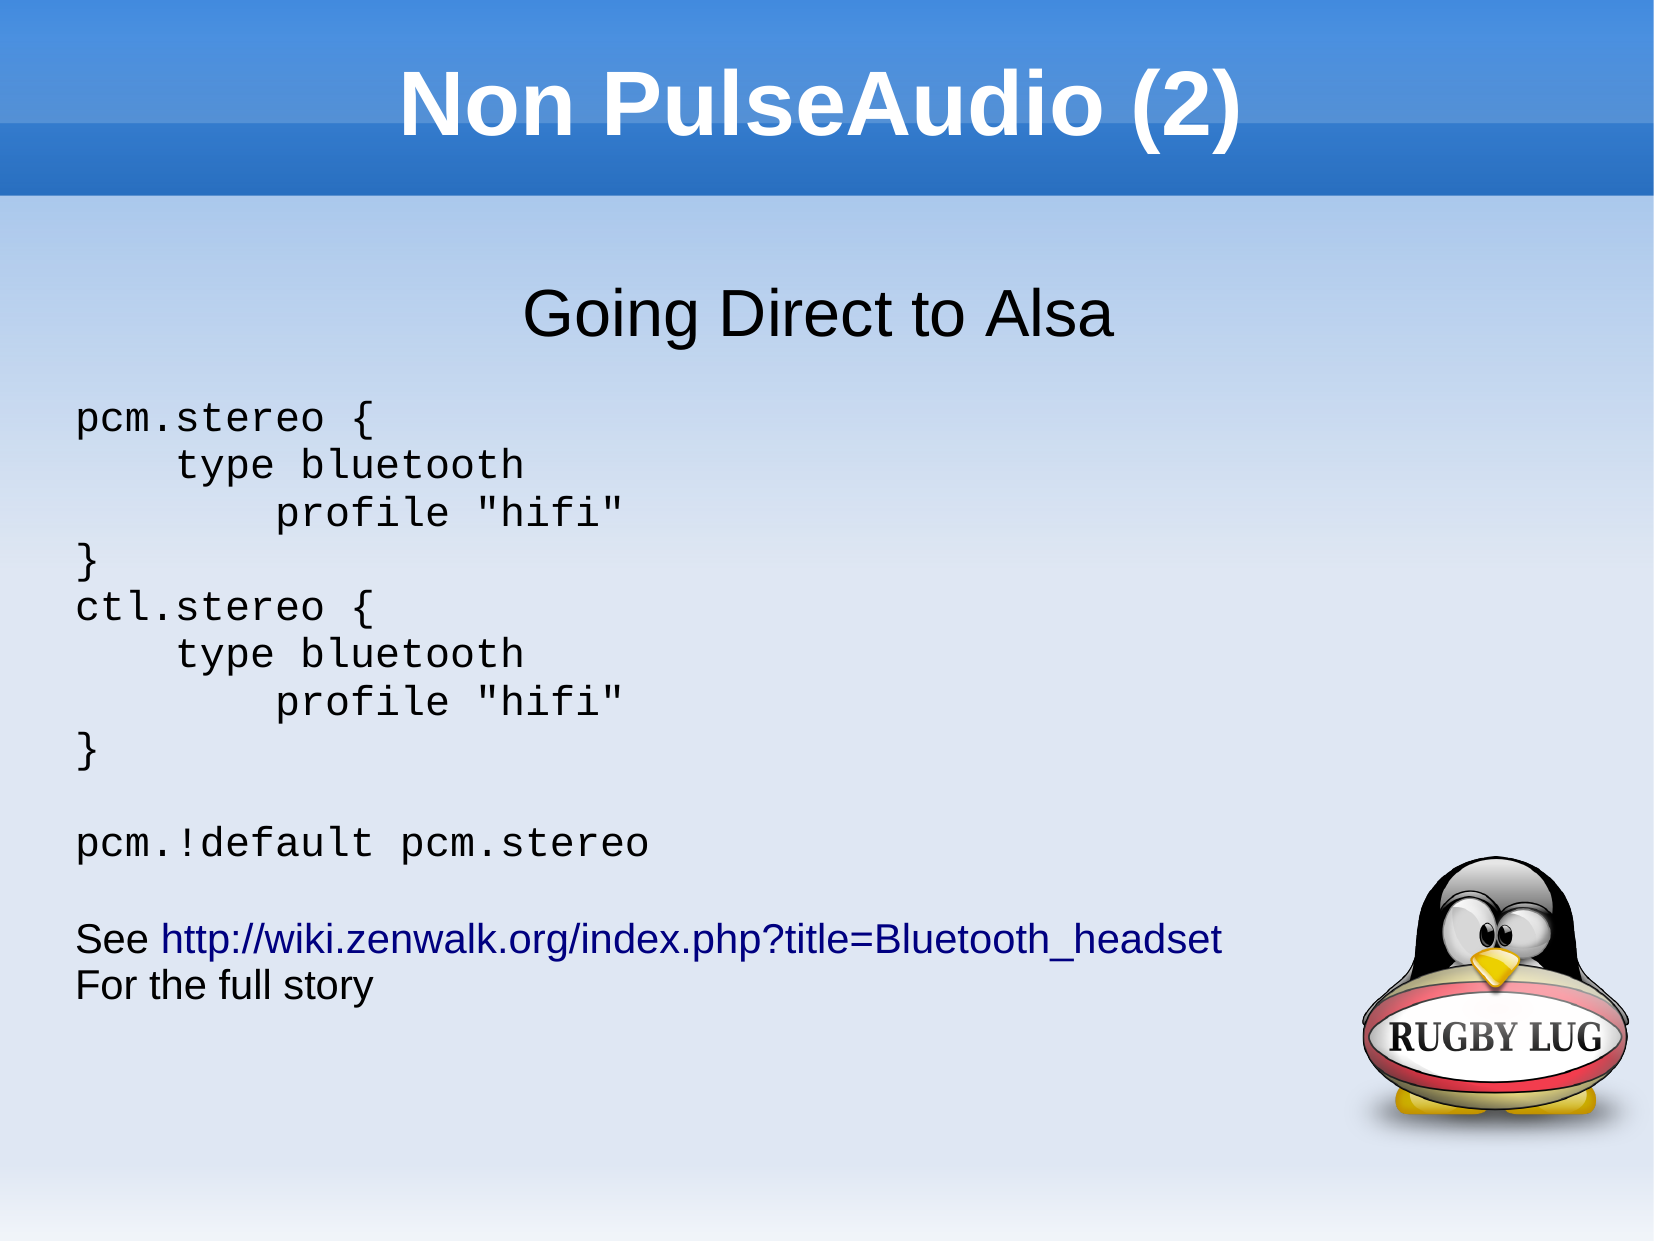

# Non PulseAudio (2)
Going Direct to Alsa
pcm.stereo {
 type bluetooth
 profile "hifi"
}
ctl.stereo {
 type bluetooth
 profile "hifi"
}
pcm.!default pcm.stereo
See http://wiki.zenwalk.org/index.php?title=Bluetooth_headset
For the full story